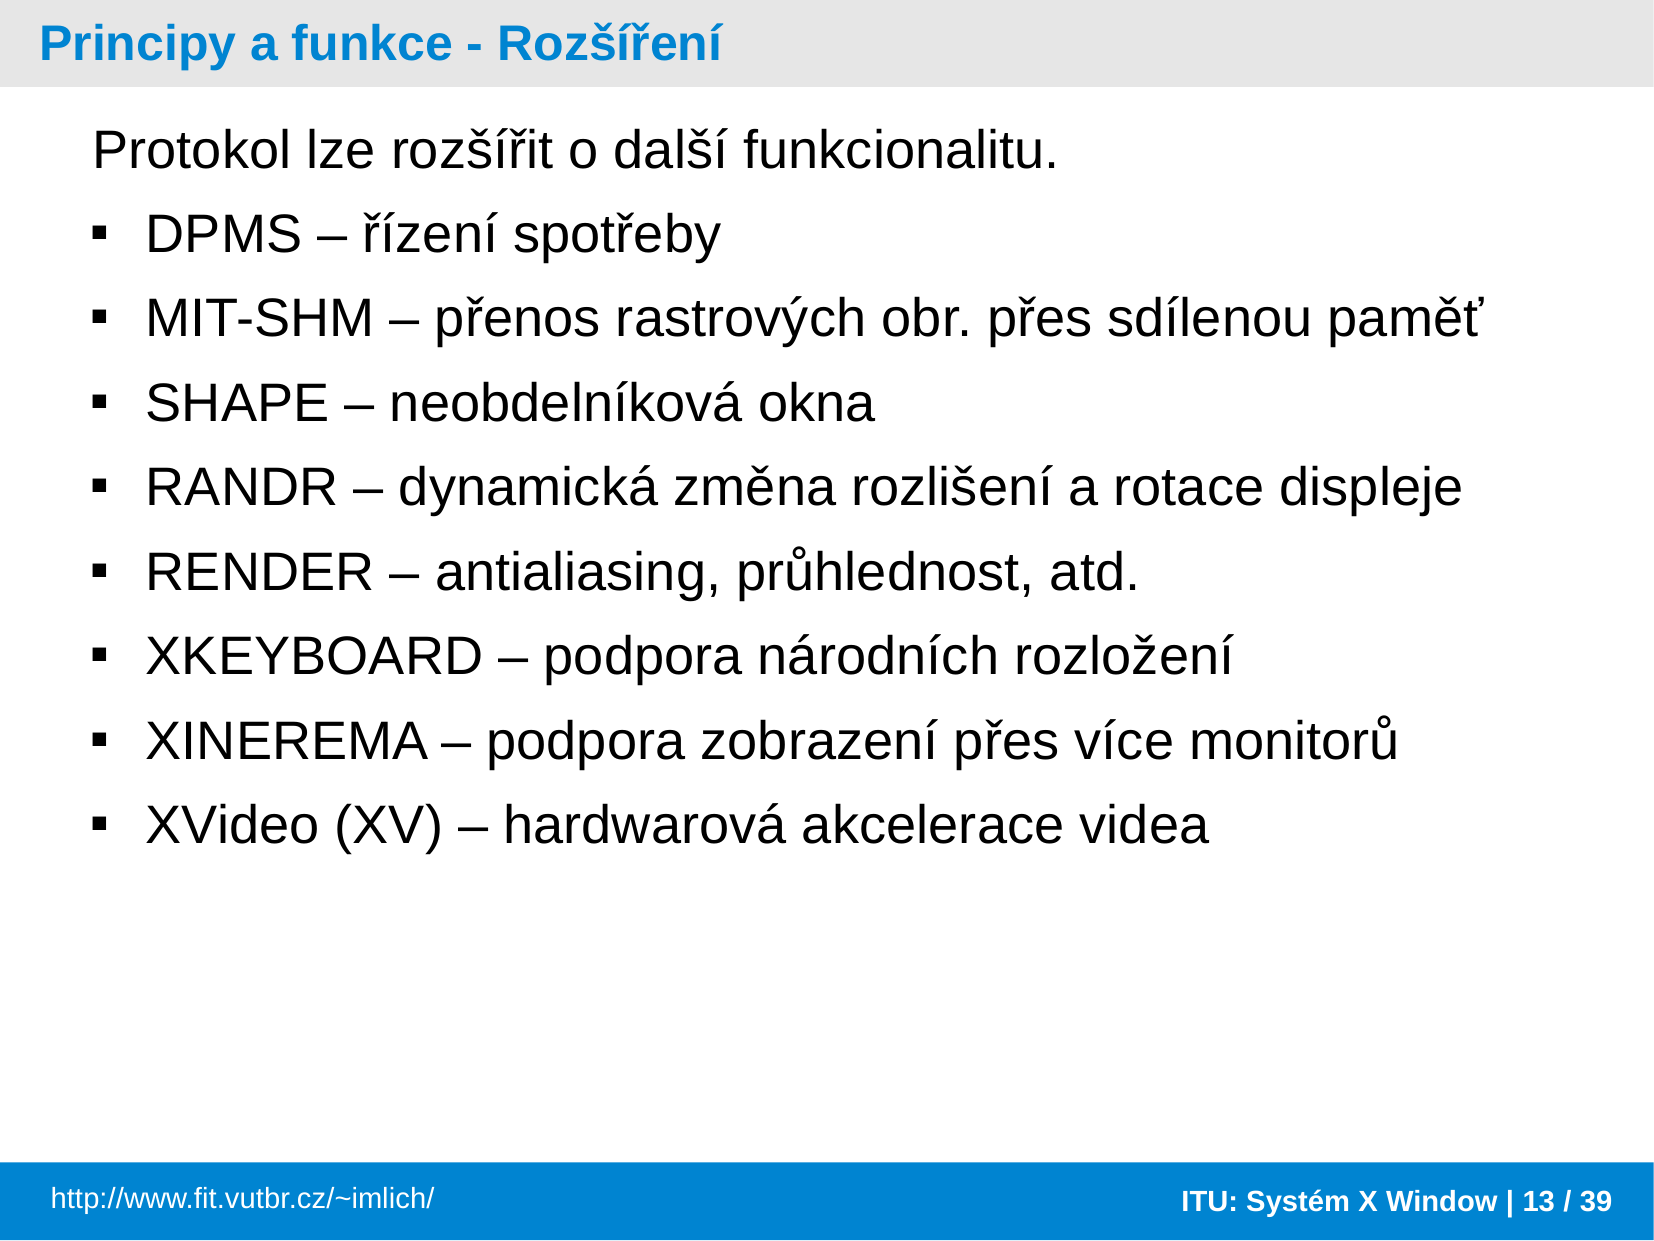

# Principy a funkce - Rozšíření
Protokol lze rozšířit o další funkcionalitu.
DPMS – řízení spotřeby
MIT-SHM – přenos rastrových obr. přes sdílenou paměť
SHAPE – neobdelníková okna
RANDR – dynamická změna rozlišení a rotace displeje
RENDER – antialiasing, průhlednost, atd.
XKEYBOARD – podpora národních rozložení
XINEREMA – podpora zobrazení přes více monitorů
XVideo (XV) – hardwarová akcelerace videa